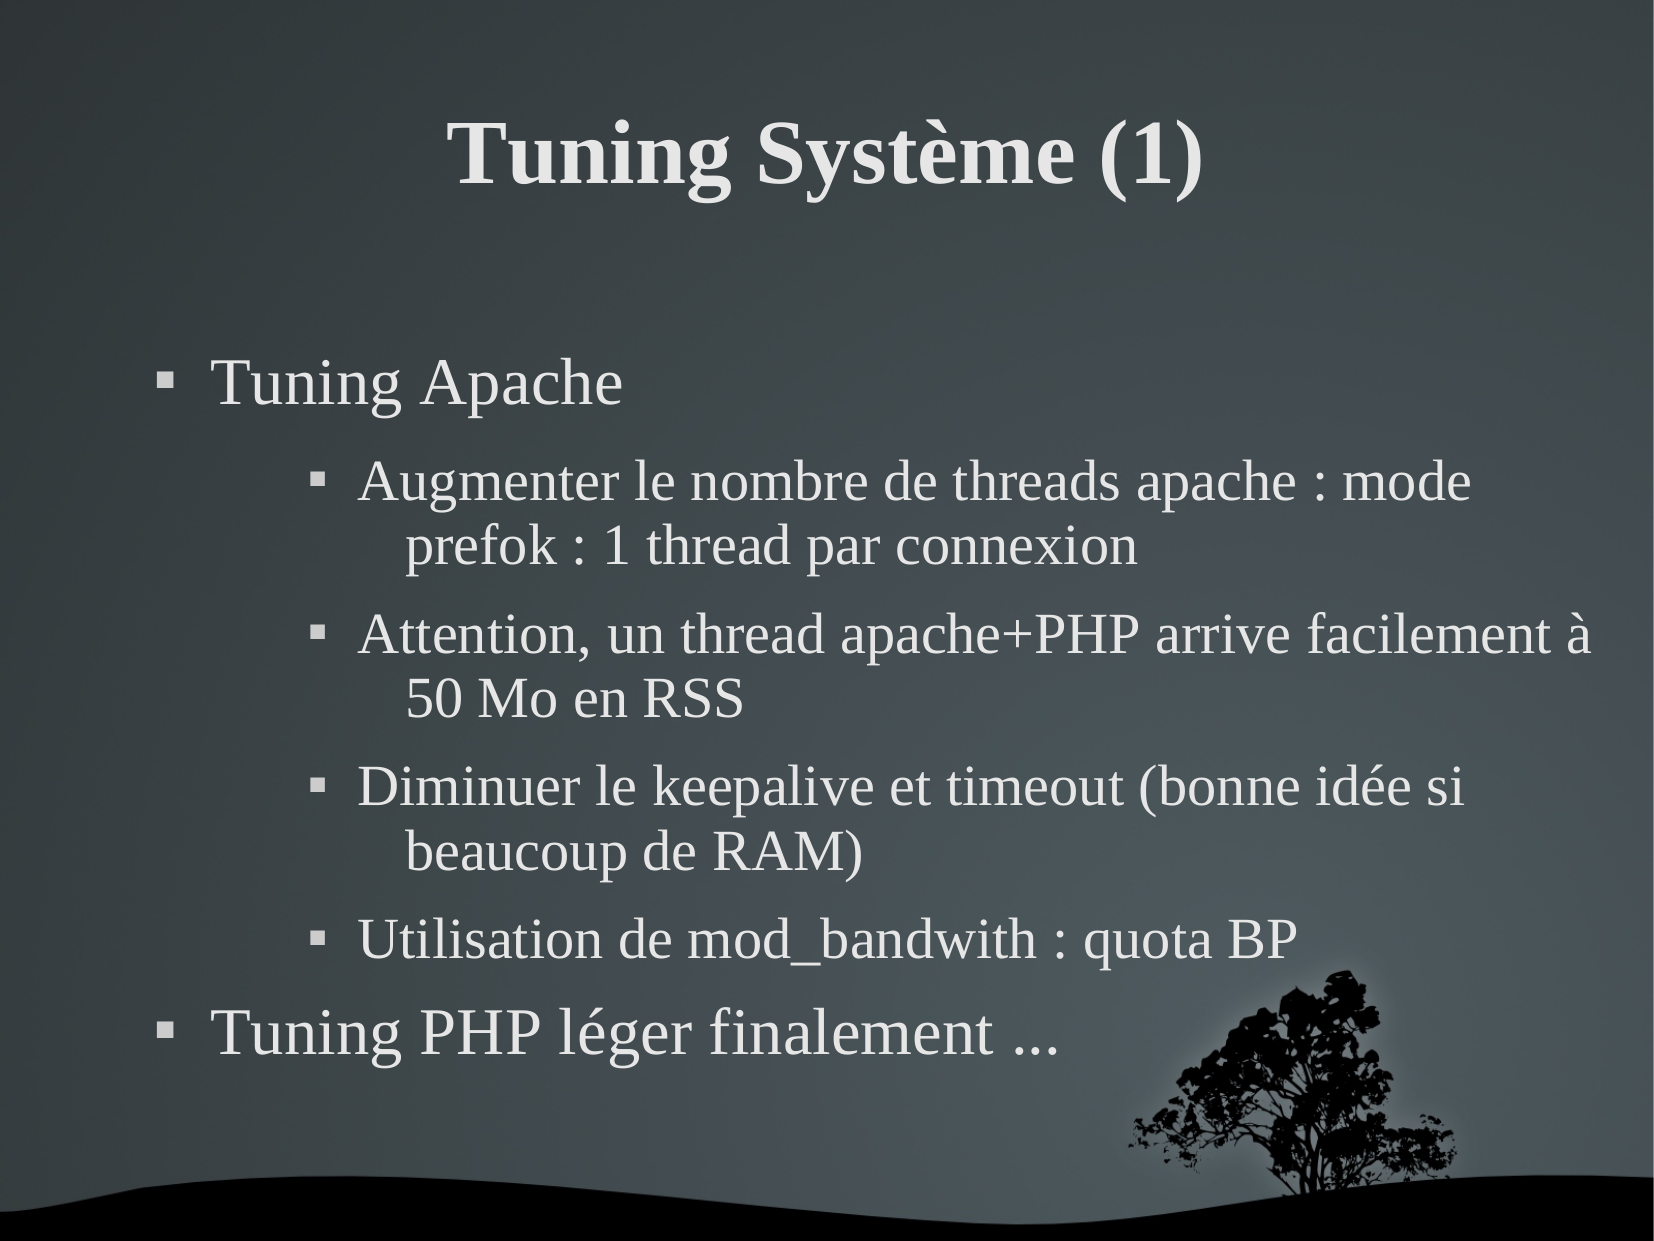

# Tuning Système (1)
Tuning Apache
Augmenter le nombre de threads apache : mode prefok : 1 thread par connexion
Attention, un thread apache+PHP arrive facilement à 50 Mo en RSS
Diminuer le keepalive et timeout (bonne idée si beaucoup de RAM)
Utilisation de mod_bandwith : quota BP
Tuning PHP léger finalement ...